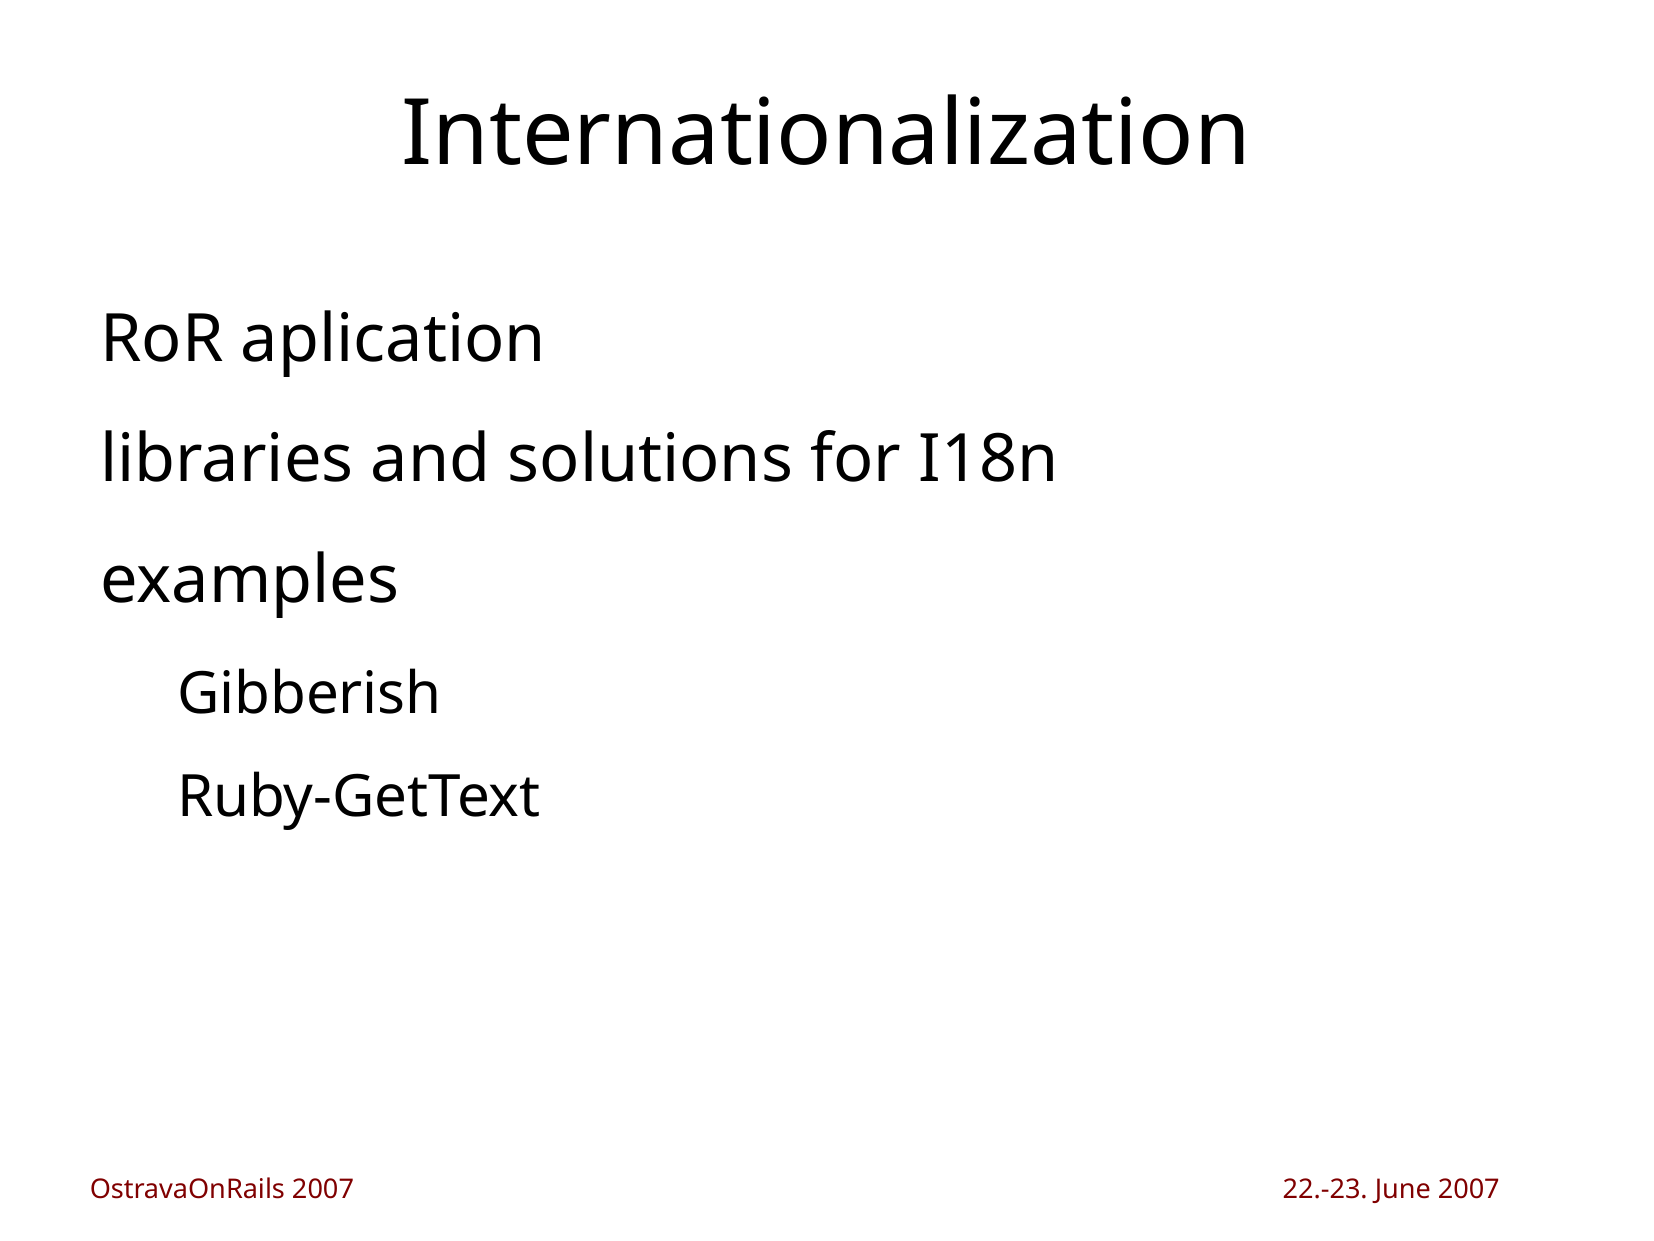

# Internationalization
RoR aplication
libraries and solutions for I18n
examples
Gibberish
Ruby-GetText